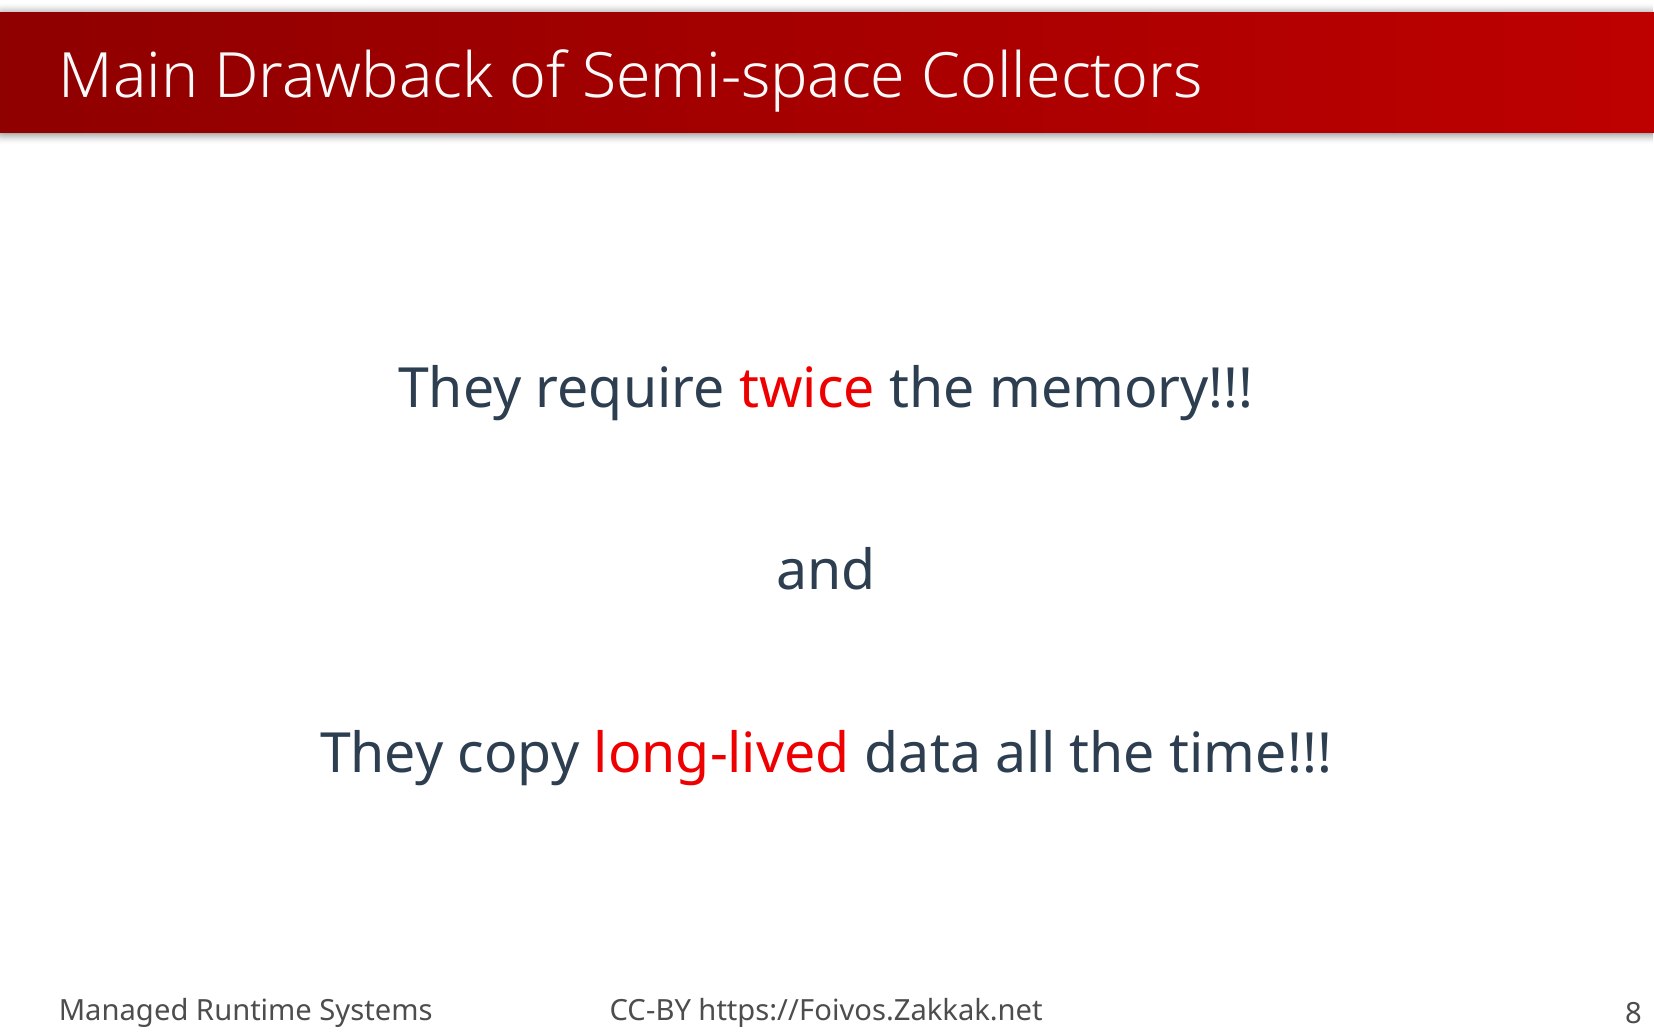

# Main Drawback of Semi-space Collectors
They require twice the memory!!!
and
They copy long-lived data all the time!!!
Managed Runtime Systems
CC-BY https://Foivos.Zakkak.net
8